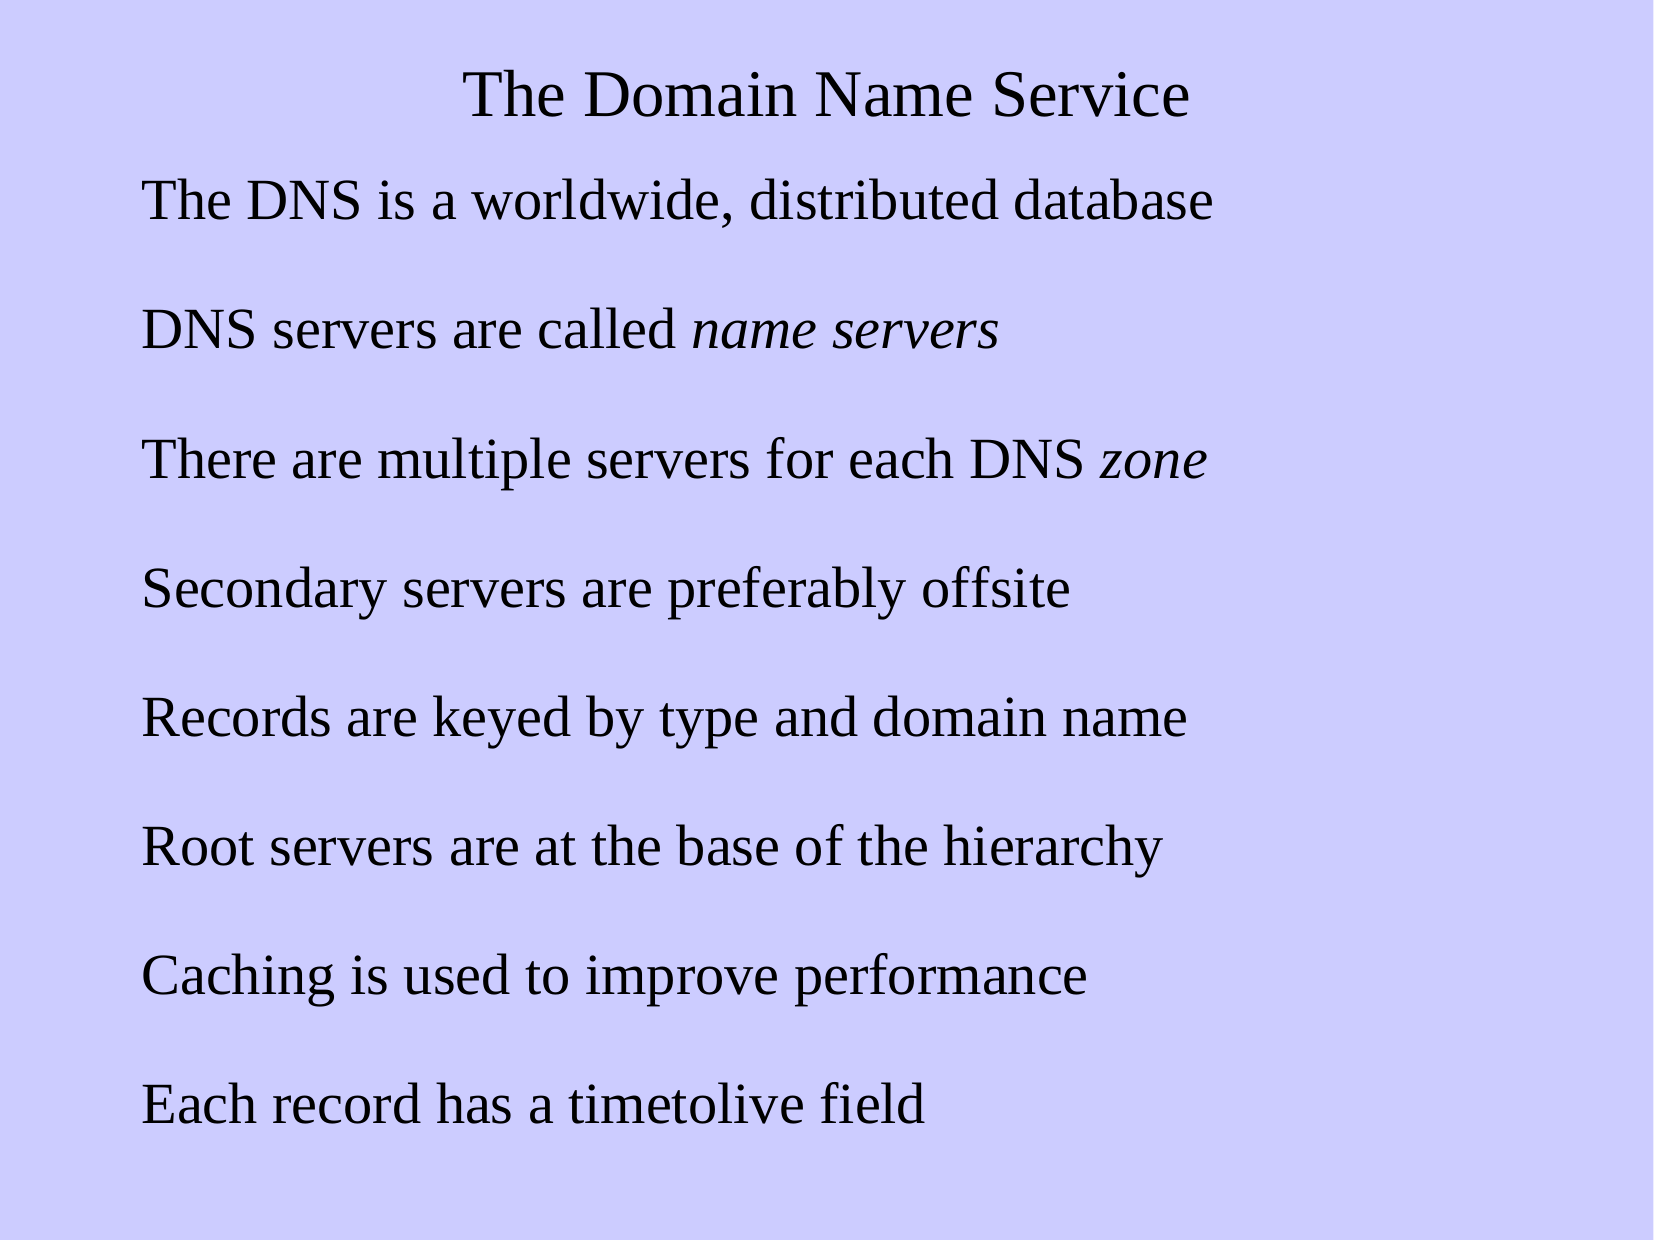

# The Domain Name Service
The DNS is a worldwide, distributed database
DNS servers are called name servers
There are multiple servers for each DNS zone
Secondary servers are preferably off­site
Records are keyed by type and domain name
Root servers are at the base of the hierarchy
Caching is used to improve performance
Each record has a time­to­live field